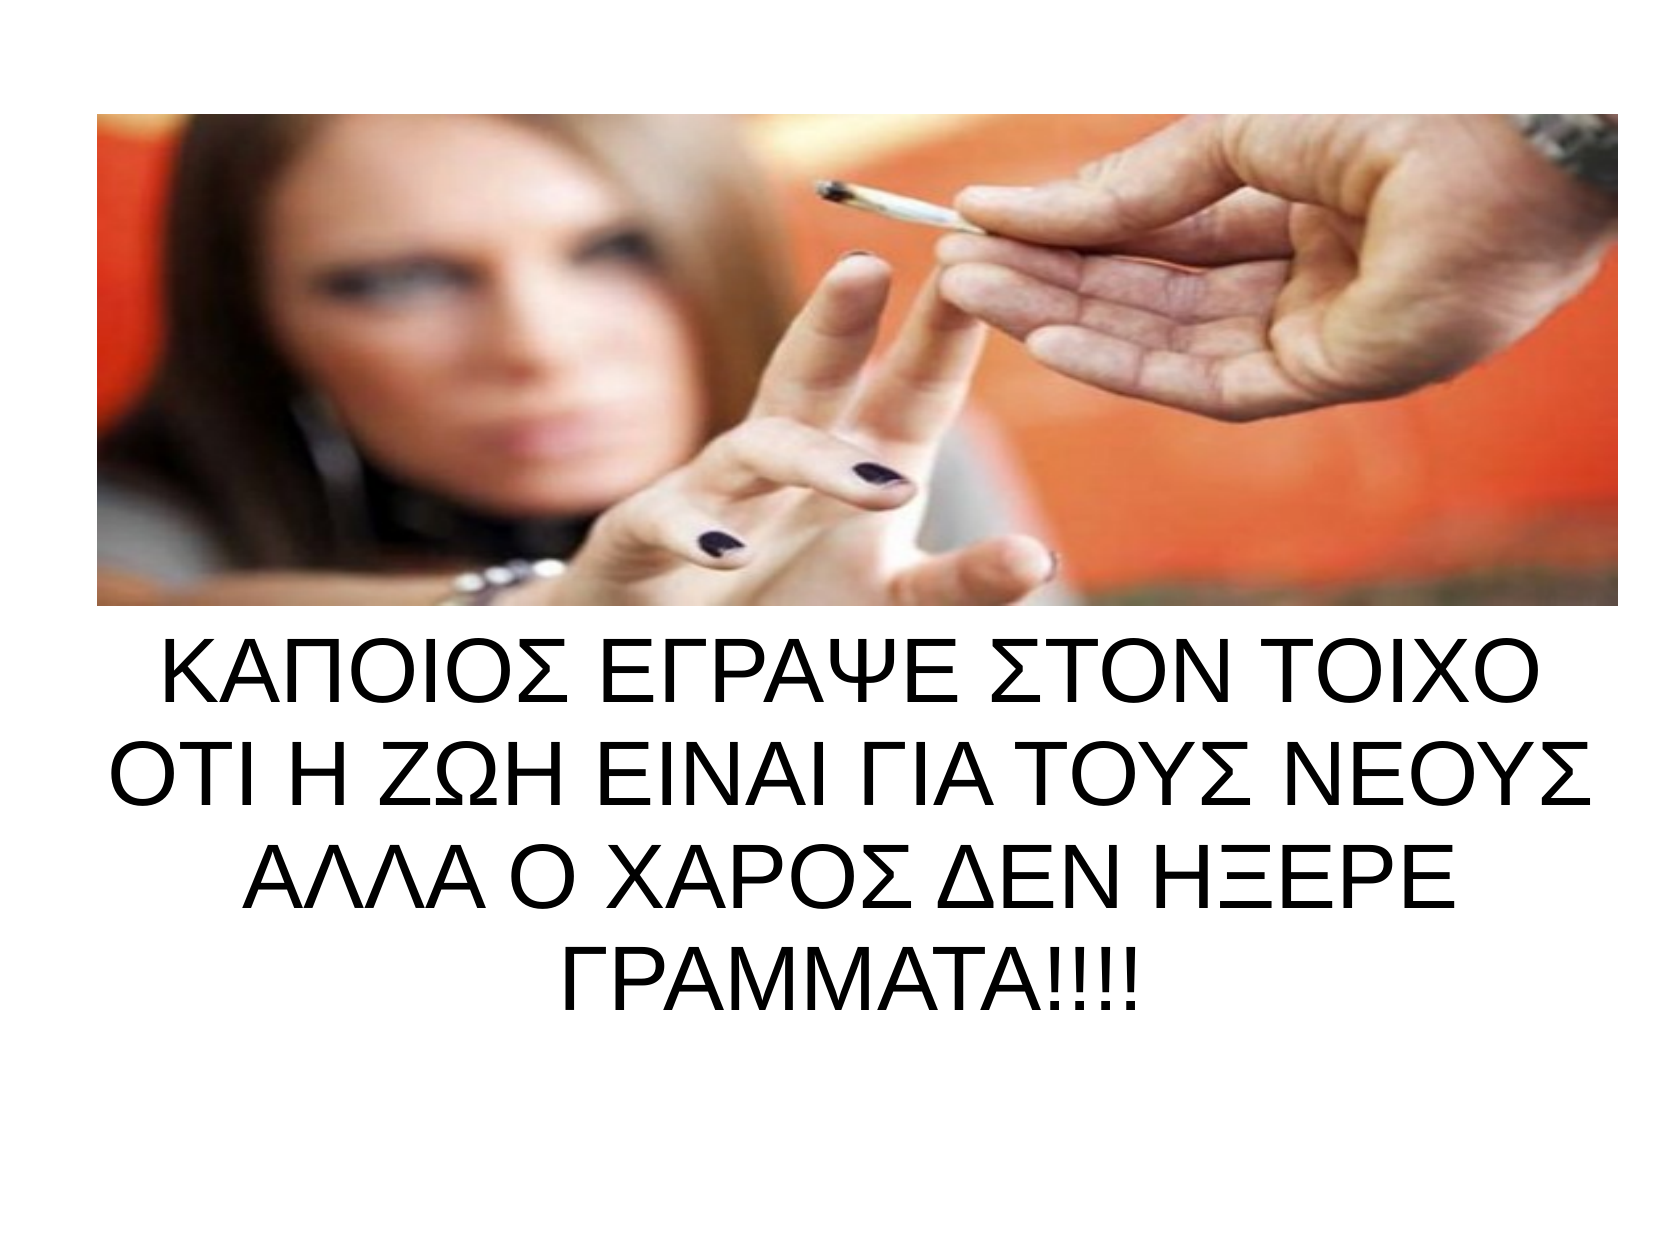

# ΚΑΠΟΙΟΣ ΕΓΡΑΨΕ ΣΤΟΝ ΤΟΙΧΟ ΟΤΙ Η ΖΩΗ ΕΙΝΑΙ ΓΙΑ ΤΟΥΣ ΝΕΟΥΣ ΑΛΛΑ Ο ΧΑΡΟΣ ΔΕΝ ΗΞΕΡΕ ΓΡΑΜΜΑΤΑ!!!!